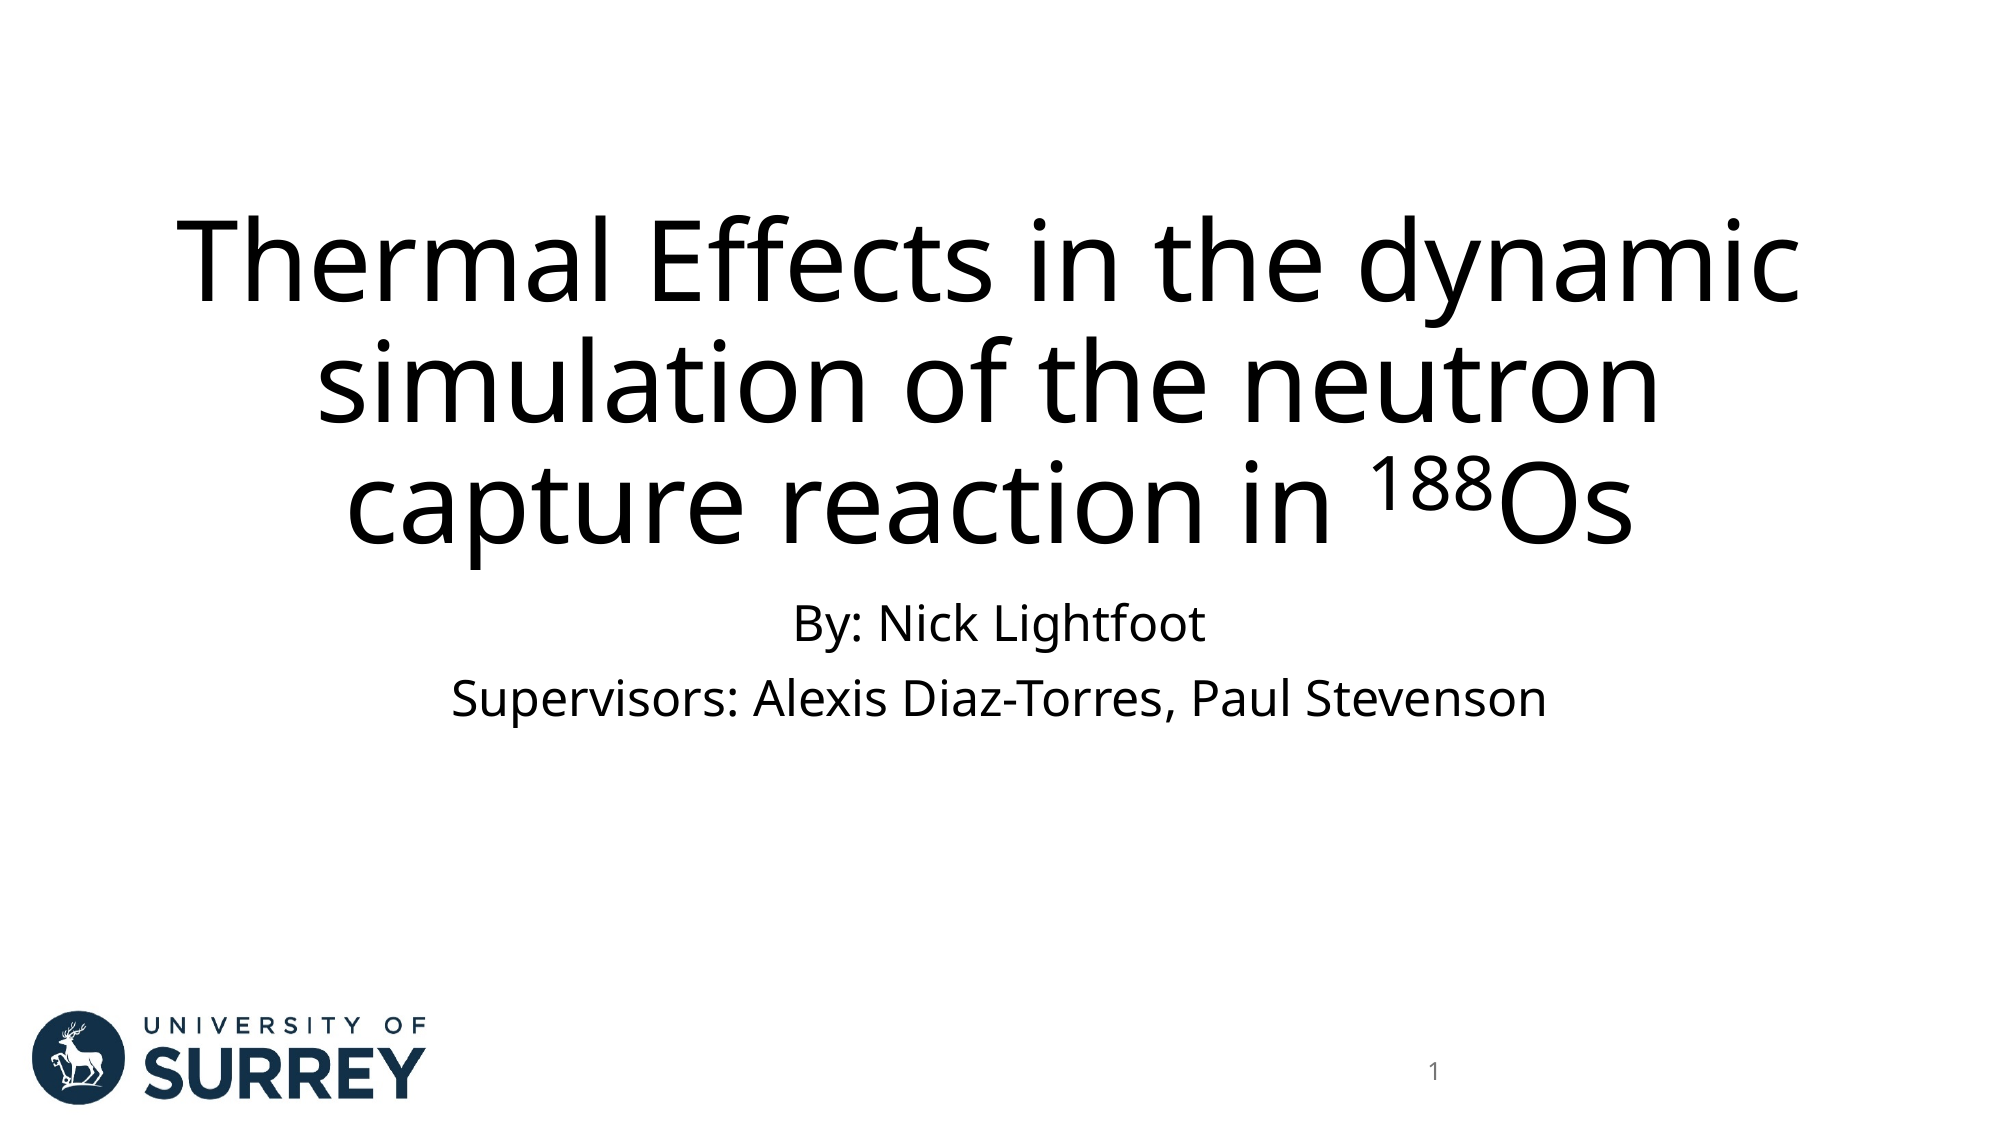

# Thermal Effects in the dynamic simulation of the neutron capture reaction in 188Os
By: Nick Lightfoot
Supervisors: Alexis Diaz-Torres, Paul Stevenson